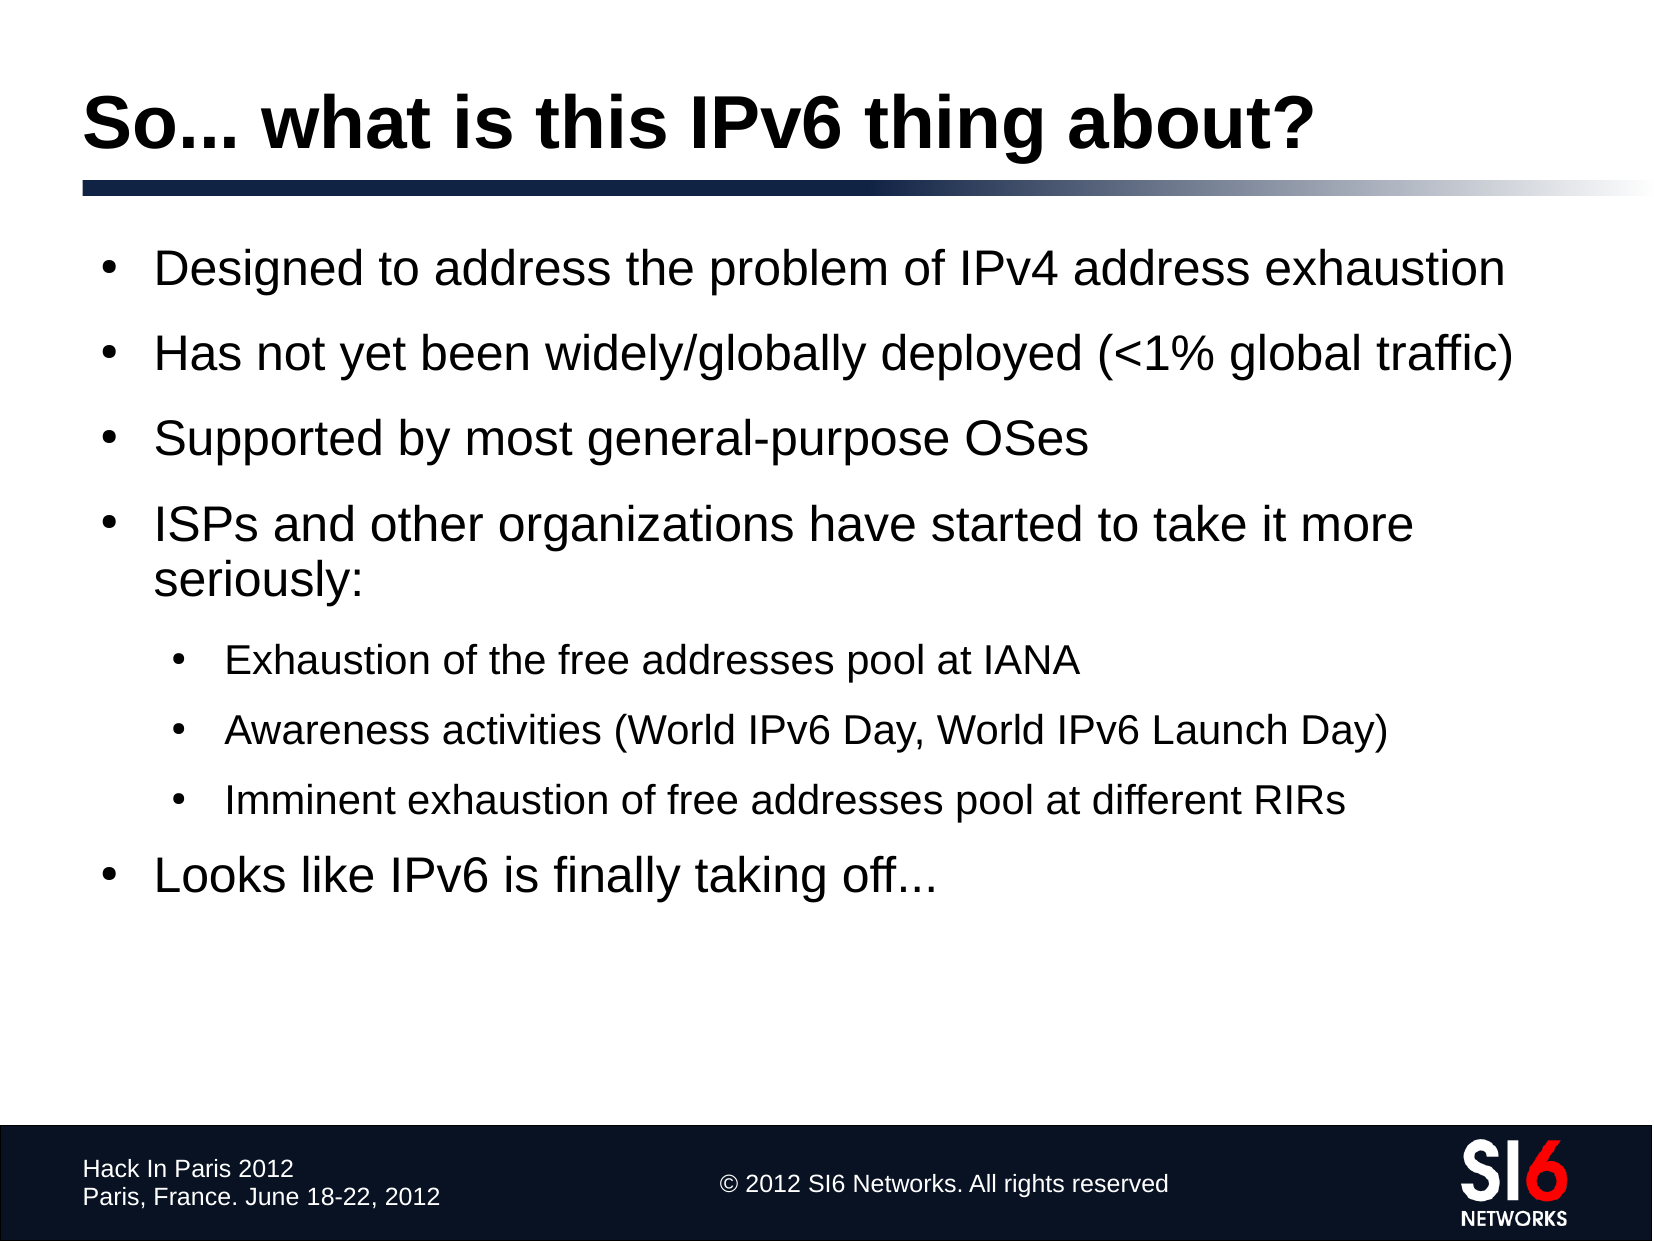

# So... what is this IPv6 thing about?
Designed to address the problem of IPv4 address exhaustion
Has not yet been widely/globally deployed (<1% global traffic)
Supported by most general-purpose OSes
ISPs and other organizations have started to take it more seriously:
Exhaustion of the free addresses pool at IANA
Awareness activities (World IPv6 Day, World IPv6 Launch Day)
Imminent exhaustion of free addresses pool at different RIRs
Looks like IPv6 is finally taking off...
Congreso de Seguridad en Computo 2011